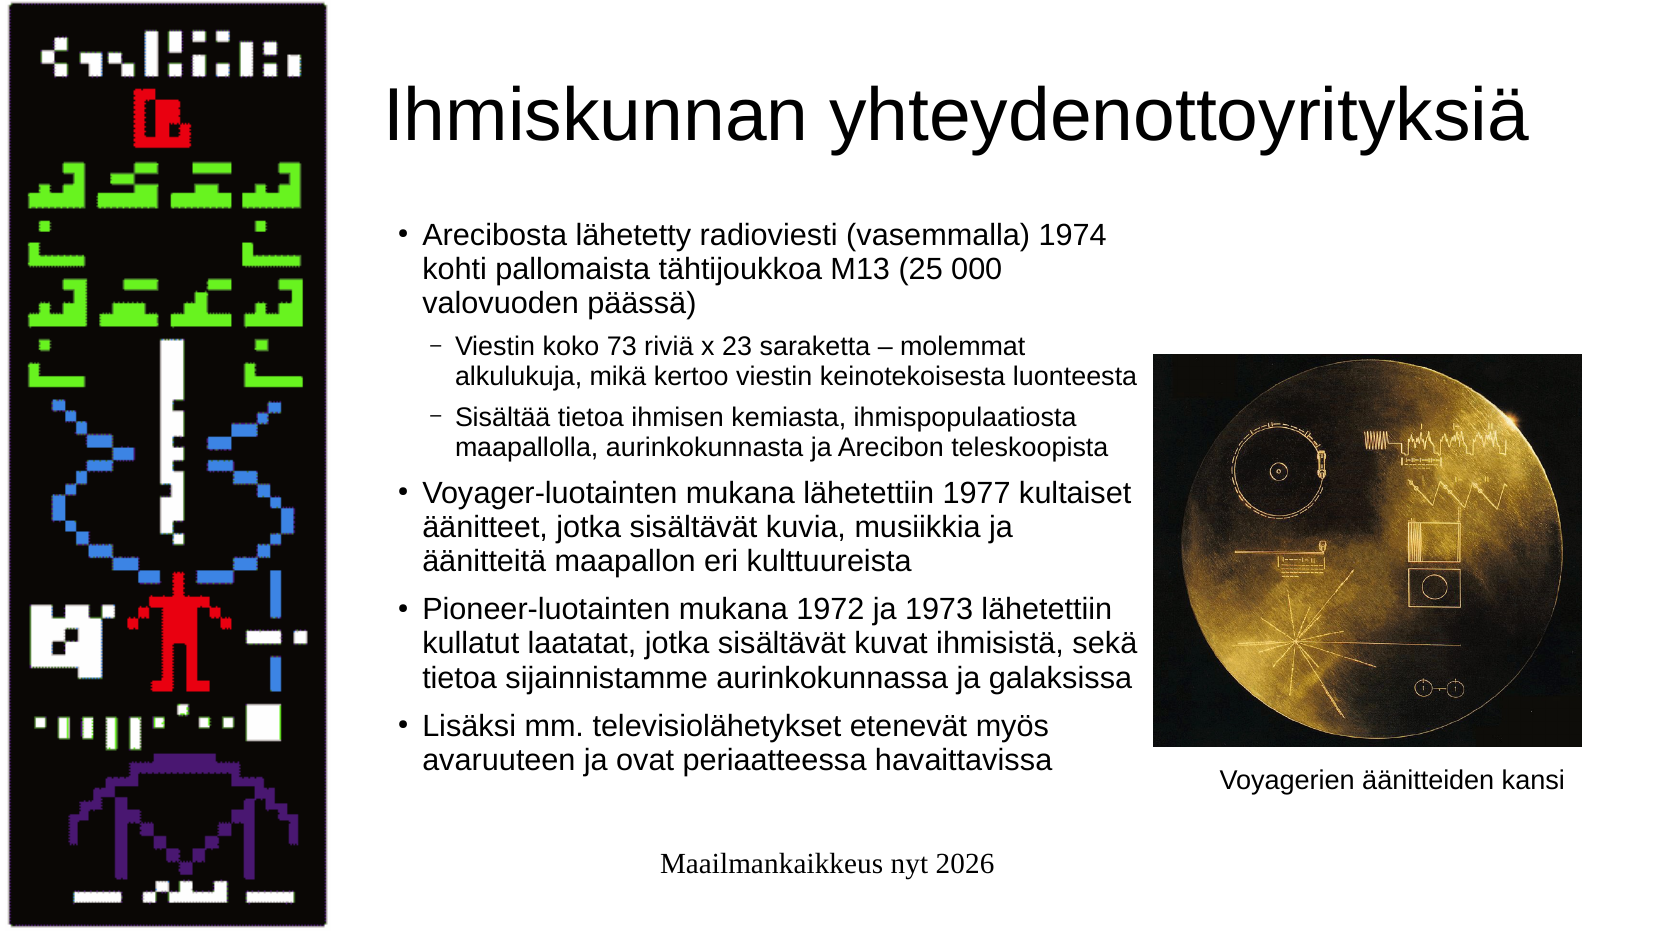

# Ihmiskunnan yhteydenottoyrityksiä
Arecibosta lähetetty radioviesti (vasemmalla) 1974 kohti pallomaista tähtijoukkoa M13 (25 000 valovuoden päässä)
Viestin koko 73 riviä x 23 saraketta – molemmat alkulukuja, mikä kertoo viestin keinotekoisesta luonteesta
Sisältää tietoa ihmisen kemiasta, ihmispopulaatiosta maapallolla, aurinkokunnasta ja Arecibon teleskoopista
Voyager-luotainten mukana lähetettiin 1977 kultaiset äänitteet, jotka sisältävät kuvia, musiikkia ja äänitteitä maapallon eri kulttuureista
Pioneer-luotainten mukana 1972 ja 1973 lähetettiin kullatut laatatat, jotka sisältävät kuvat ihmisistä, sekä tietoa sijainnistamme aurinkokunnassa ja galaksissa
Lisäksi mm. televisiolähetykset etenevät myös avaruuteen ja ovat periaatteessa havaittavissa
Voyagerien äänitteiden kansi